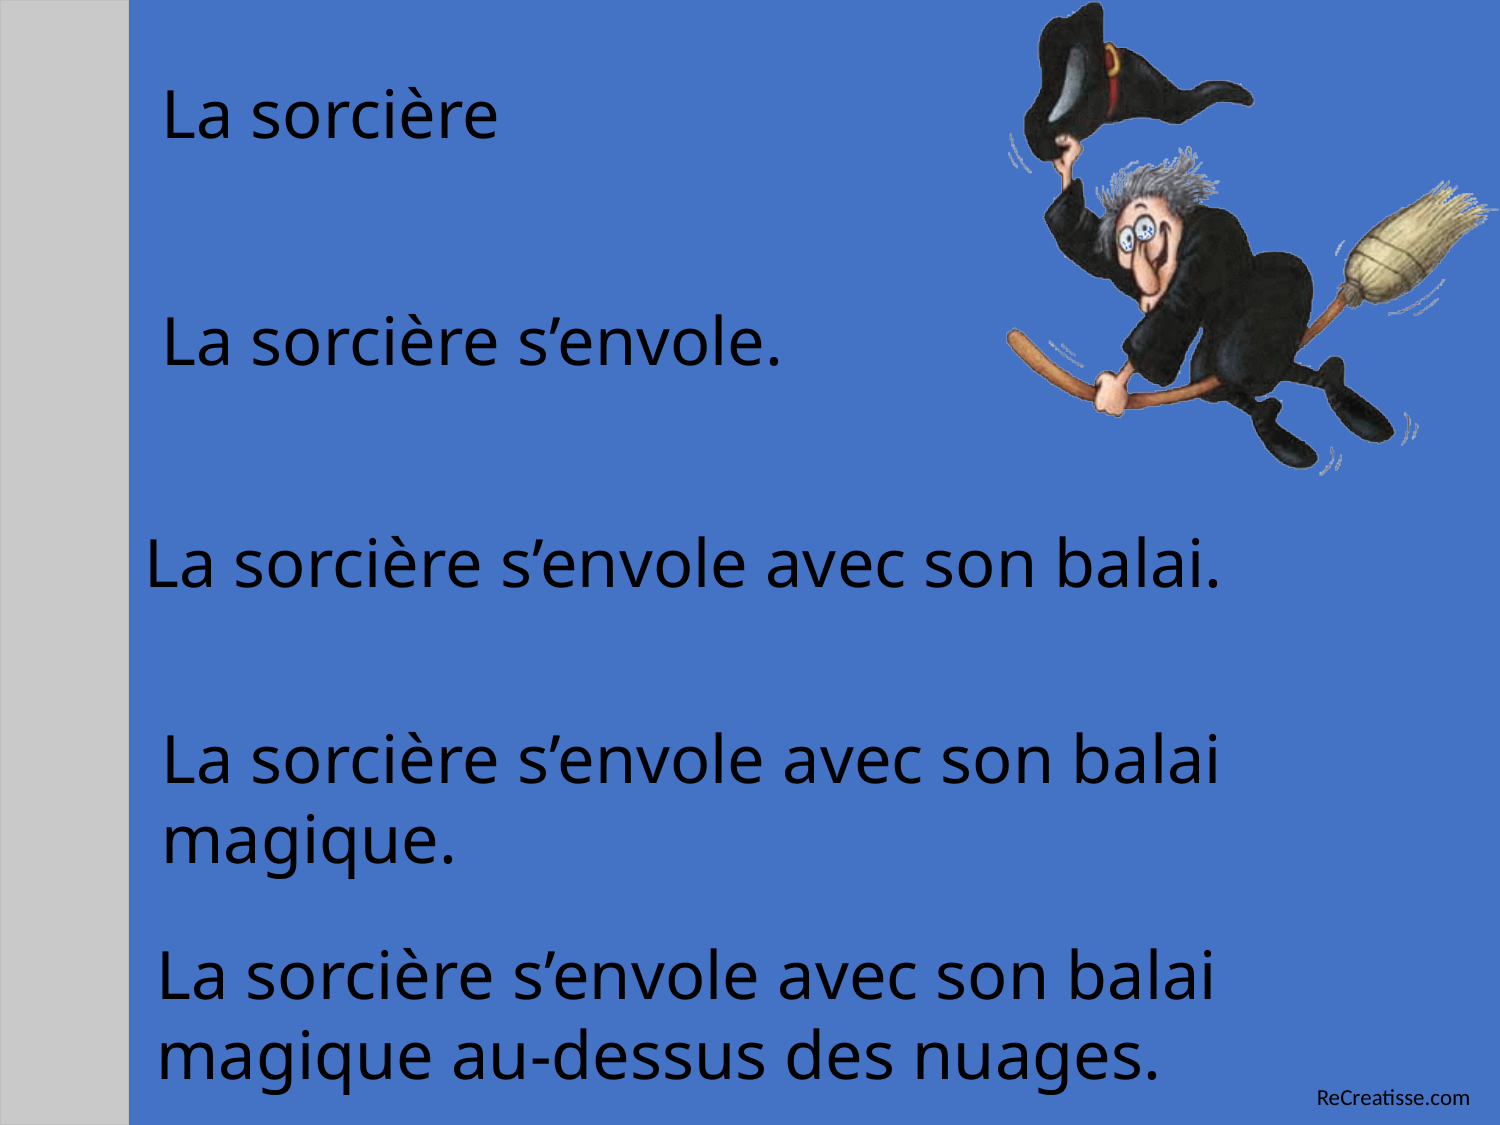

| |
| --- |
| |
| |
| |
| |
La sorcière
La sorcière s’envole.
La sorcière s’envole avec son balai.
La sorcière s’envole avec son balai
magique.
La sorcière s’envole avec son balai
magique au-dessus des nuages.
ReCreatisse.com